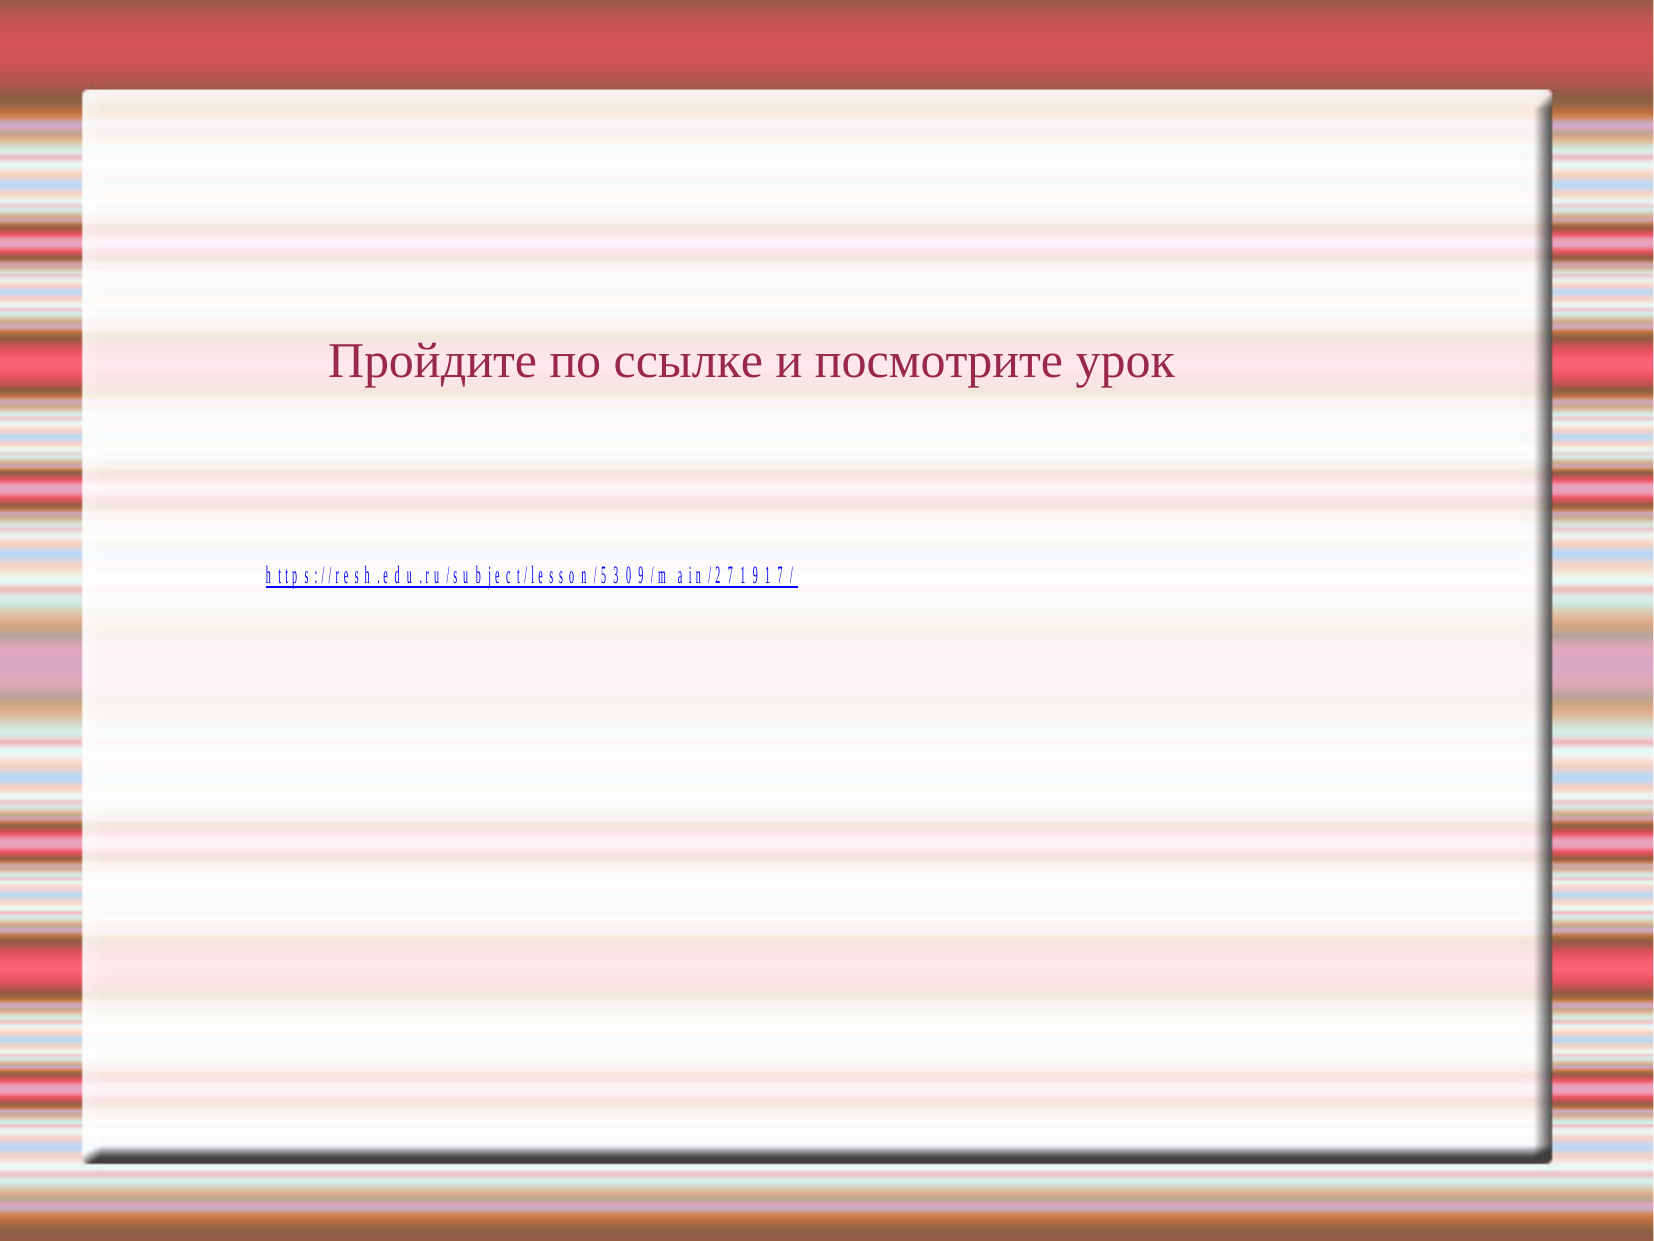

# Пройдите по ссылке и посмотрите урок